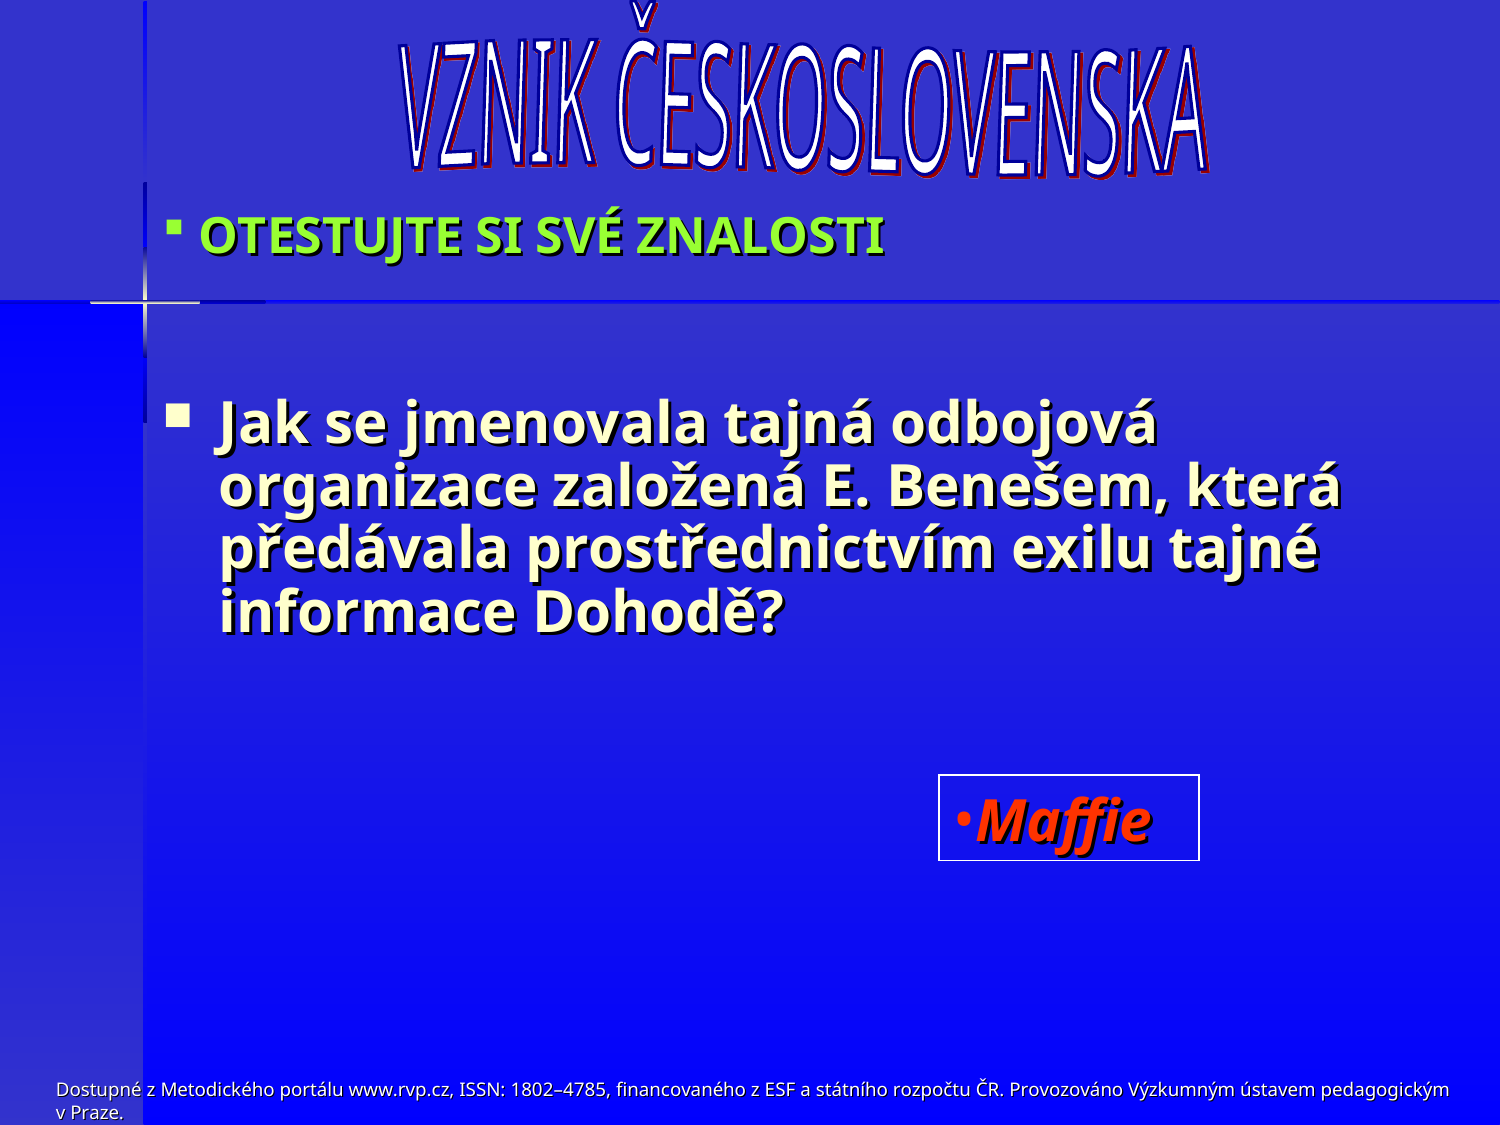

VZNIK ČESKOSLOVENSKA
 OTESTUJTE SI SVÉ ZNALOSTI
# Jak se jmenovala tajná odbojová organizace založená E. Benešem, která předávala prostřednictvím exilu tajné informace Dohodě?
Maffie
Dostupné z Metodického portálu www.rvp.cz, ISSN: 1802–4785, financovaného z ESF a státního rozpočtu ČR. Provozováno Výzkumným ústavem pedagogickým v Praze.